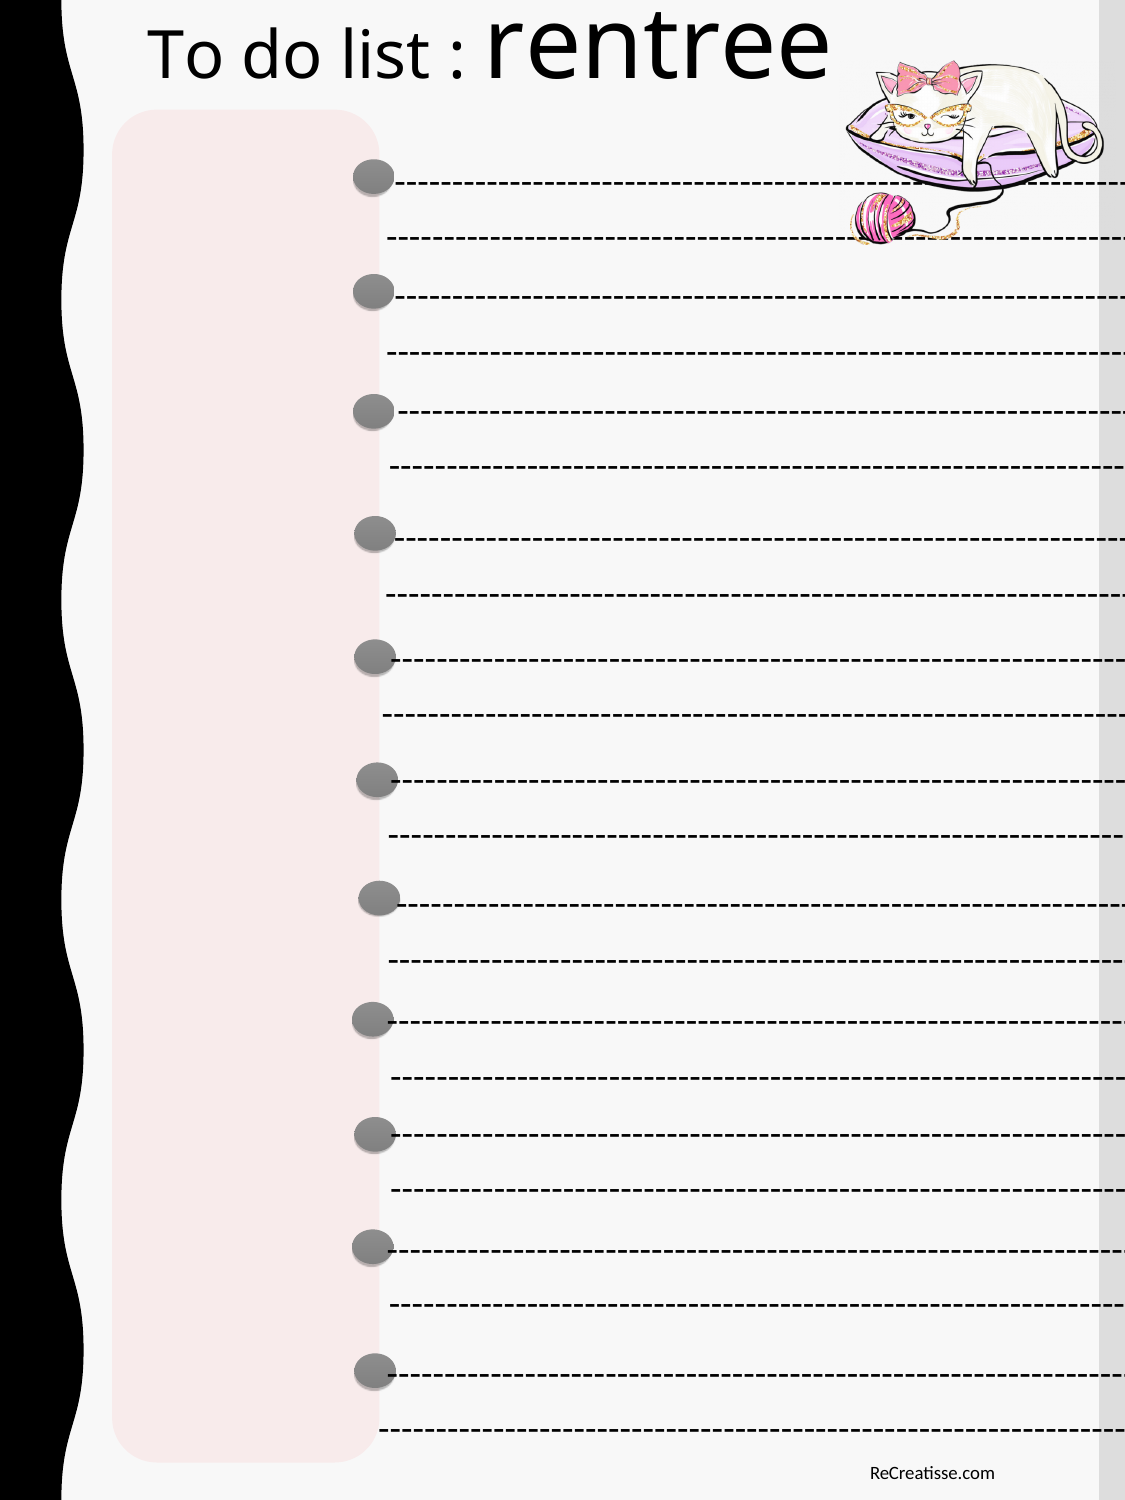

To do list : rentree
--------------------------------------------------------------------------------------
--------------------------------------------------------------------------------------
--------------------------------------------------------------------------------------
--------------------------------------------------------------------------------------
--------------------------------------------------------------------------------------
--------------------------------------------------------------------------------------
--------------------------------------------------------------------------------------
--------------------------------------------------------------------------------------
--------------------------------------------------------------------------------------
--------------------------------------------------------------------------------------
--------------------------------------------------------------------------------------
--------------------------------------------------------------------------------------
--------------------------------------------------------------------------------------
--------------------------------------------------------------------------------------
--------------------------------------------------------------------------------------
--------------------------------------------------------------------------------------
--------------------------------------------------------------------------------------
--------------------------------------------------------------------------------------
--------------------------------------------------------------------------------------
--------------------------------------------------------------------------------------
--------------------------------------------------------------------------------------
--------------------------------------------------------------------------------------
ReCreatisse.com